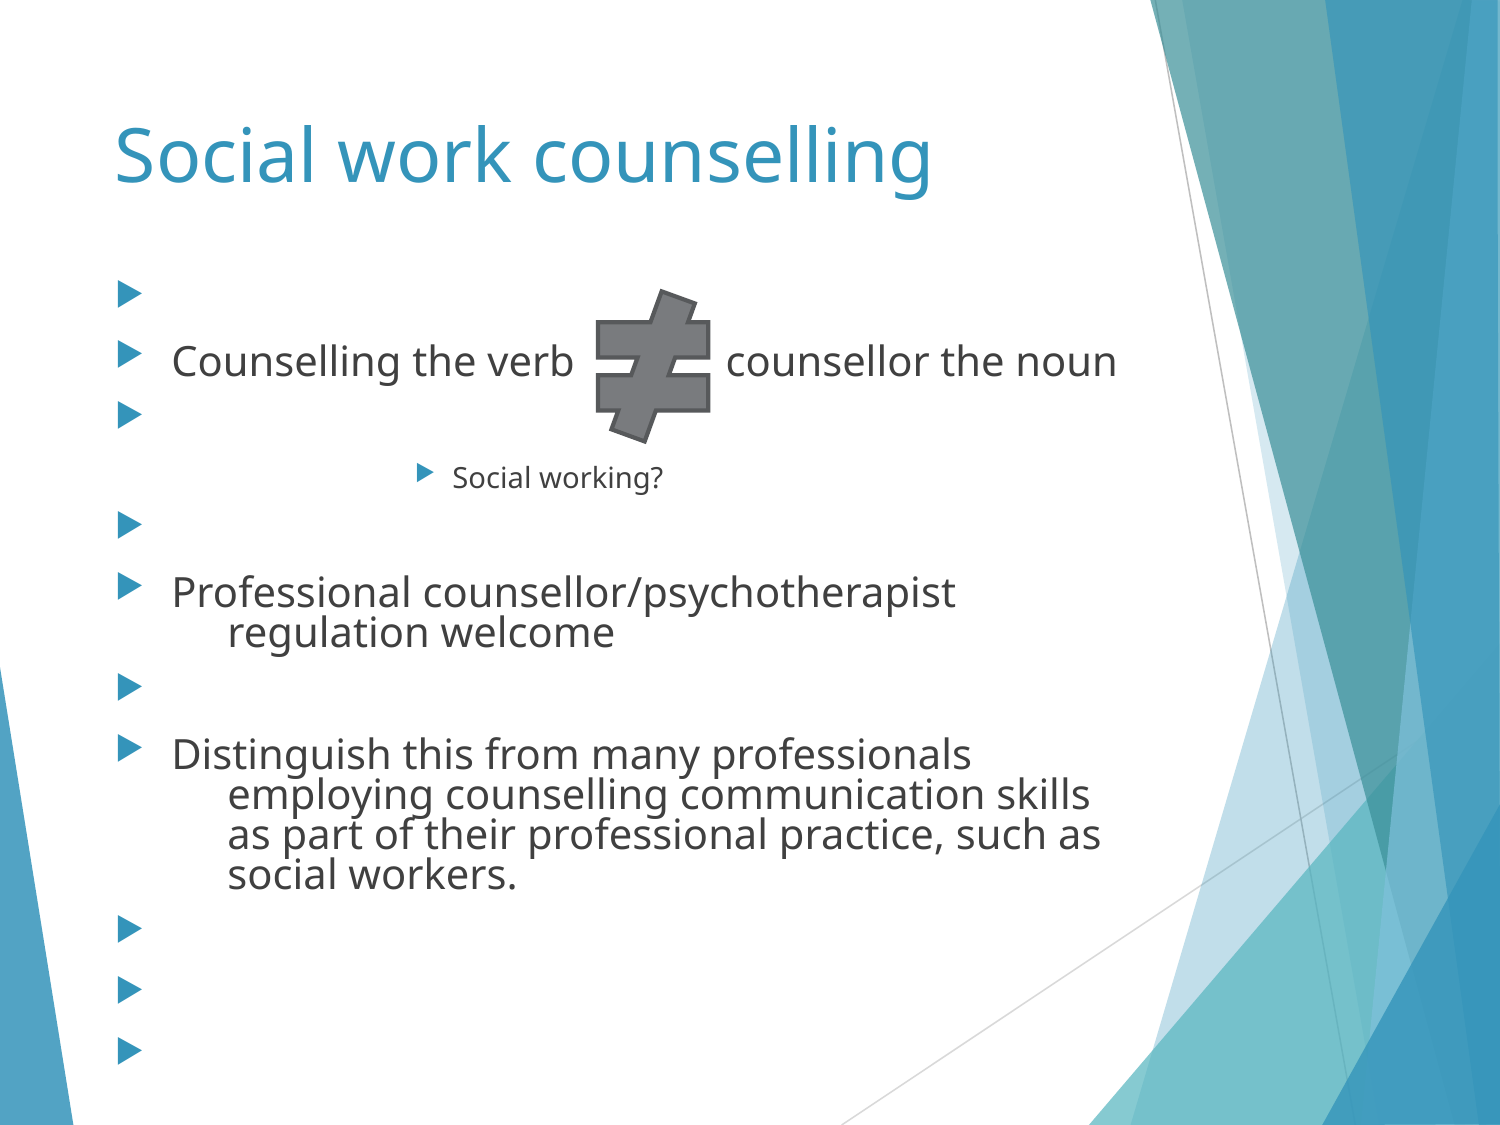

# Social work counselling
Counselling the verb counsellor the noun
Social working?
Professional counsellor/psychotherapist regulation welcome
Distinguish this from many professionals employing counselling communication skills as part of their professional practice, such as social workers.